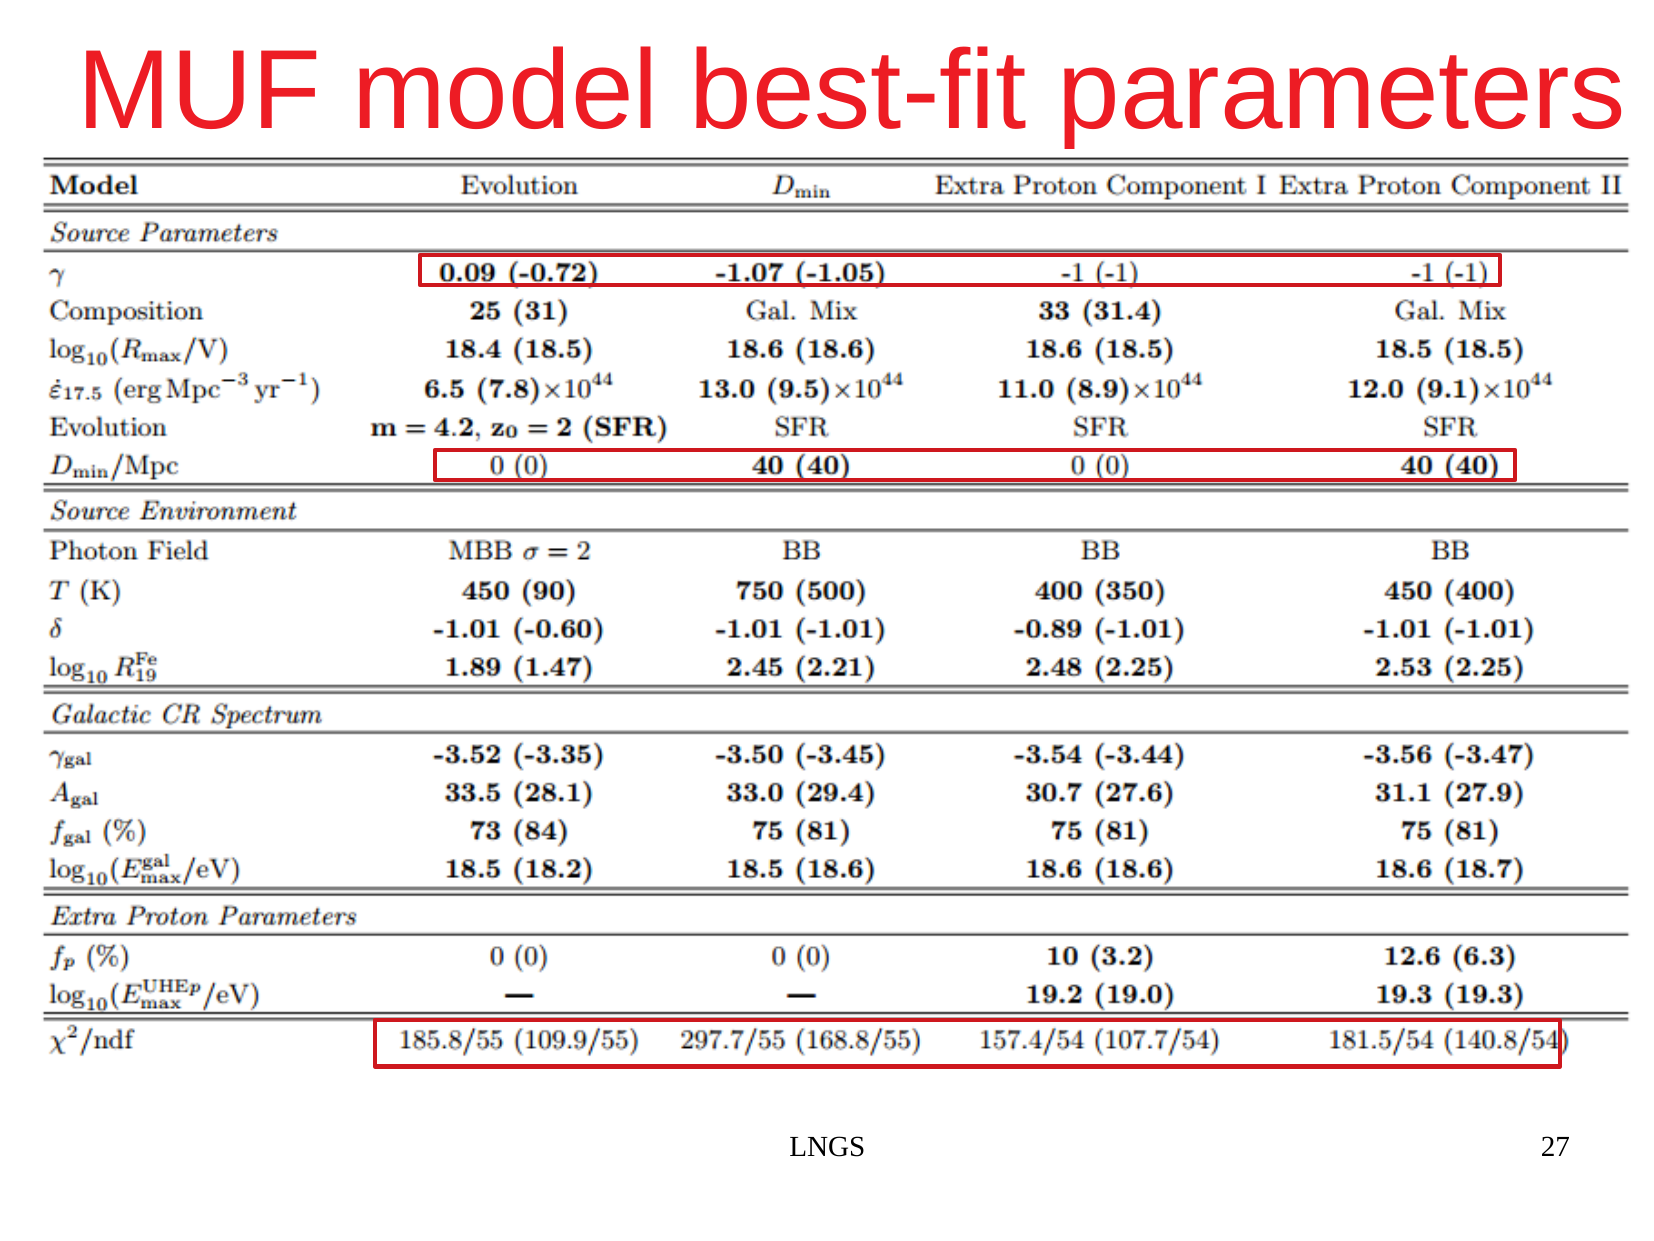

# MUF model best-fit parameters
LNGS
27